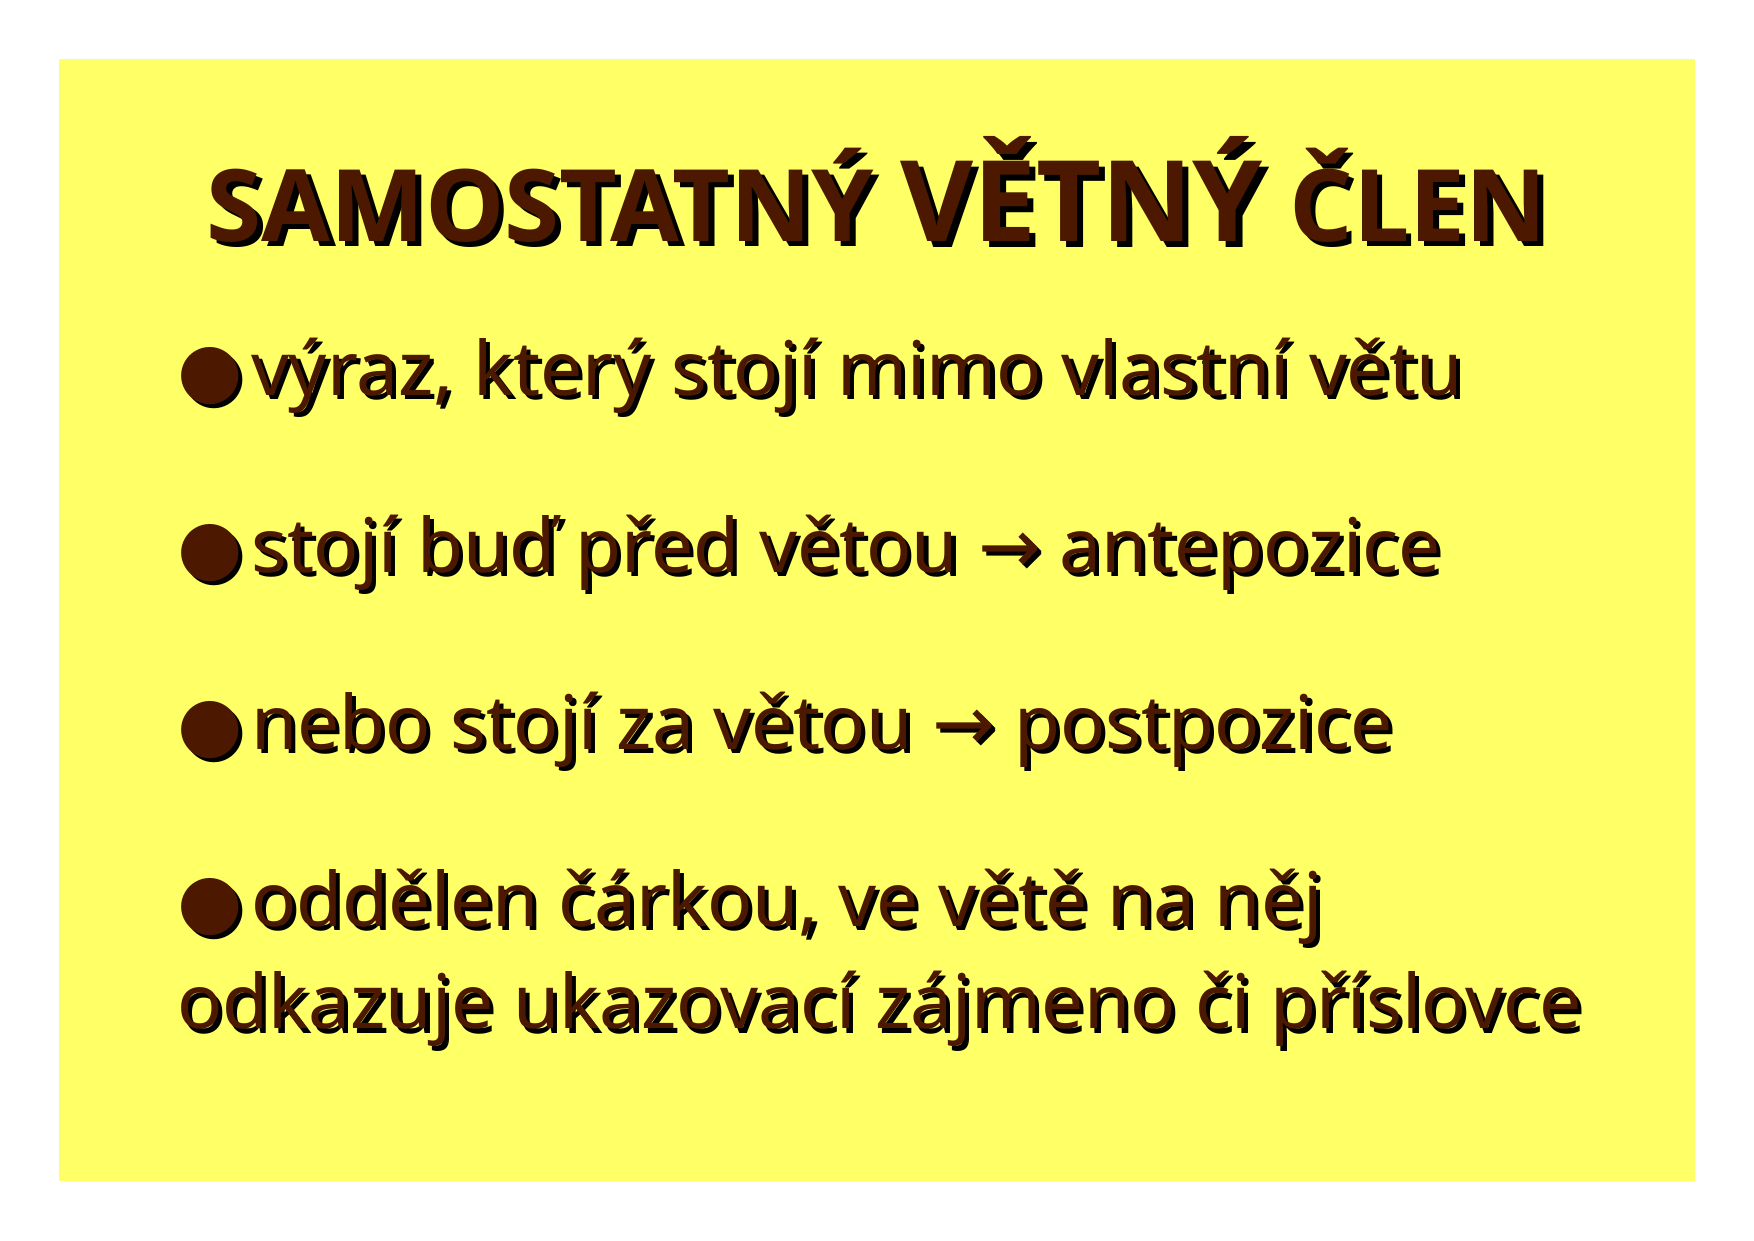

# SAMOSTATNÝ VĚTNÝ ČLEN
●	výraz, který stojí mimo vlastní větu
●	stojí buď před větou → antepozice
●	nebo stojí za větou → postpozice
●	oddělen čárkou, ve větě na něj odkazuje ukazovací zájmeno či příslovce